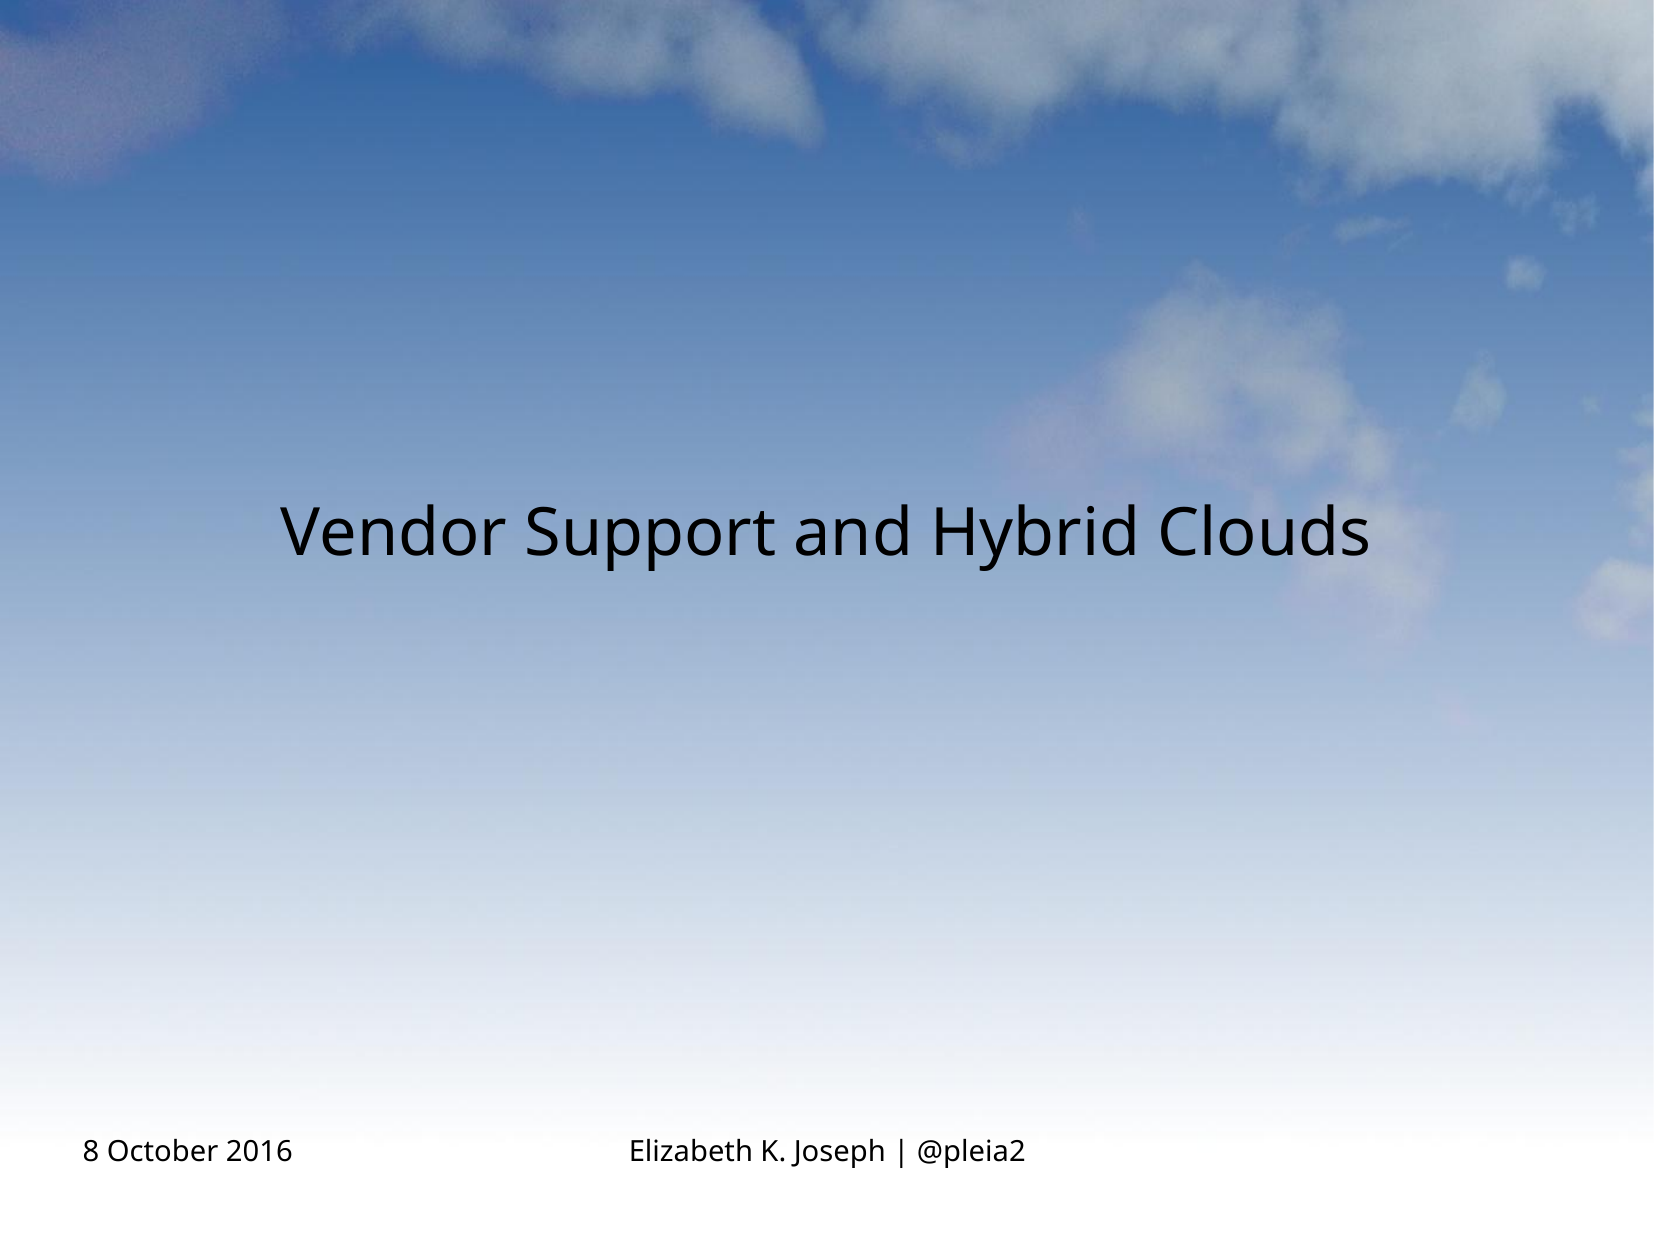

# Vendor Support and Hybrid Clouds
8 October 2016
Elizabeth K. Joseph | @pleia2